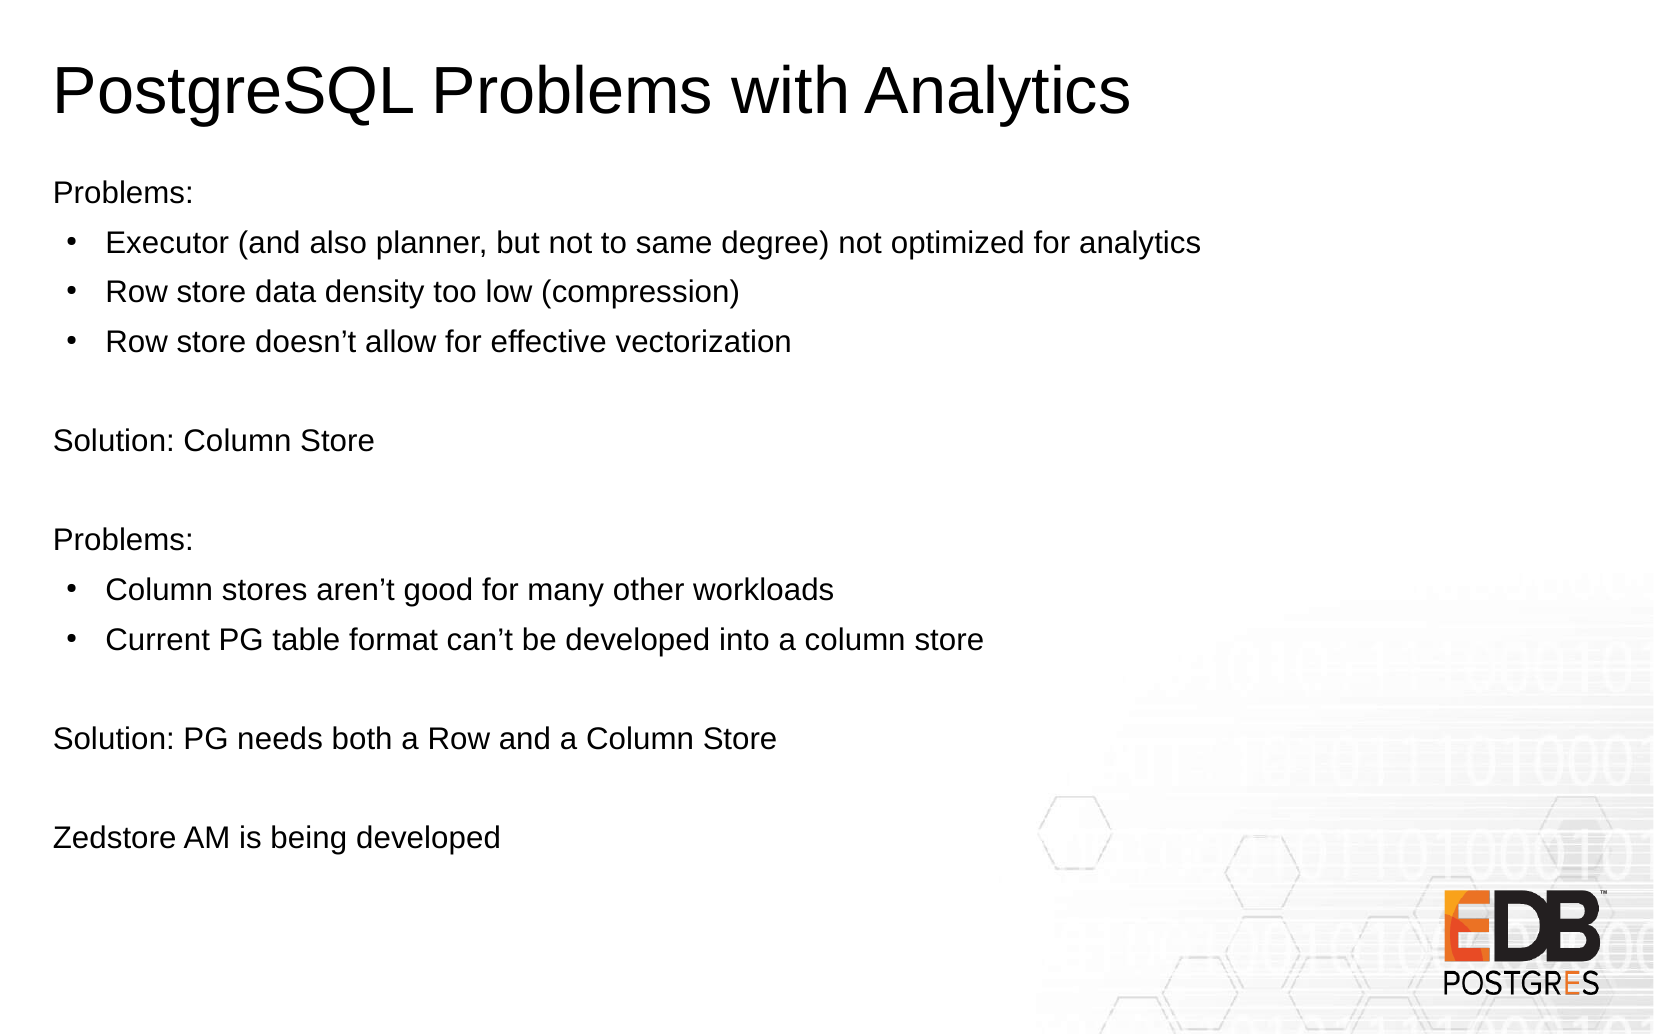

# PostgreSQL Problems with Analytics
Problems:
Executor (and also planner, but not to same degree) not optimized for analytics
Row store data density too low (compression)
Row store doesn’t allow for effective vectorization
Solution: Column Store
Problems:
Column stores aren’t good for many other workloads
Current PG table format can’t be developed into a column store
Solution: PG needs both a Row and a Column Store
Zedstore AM is being developed